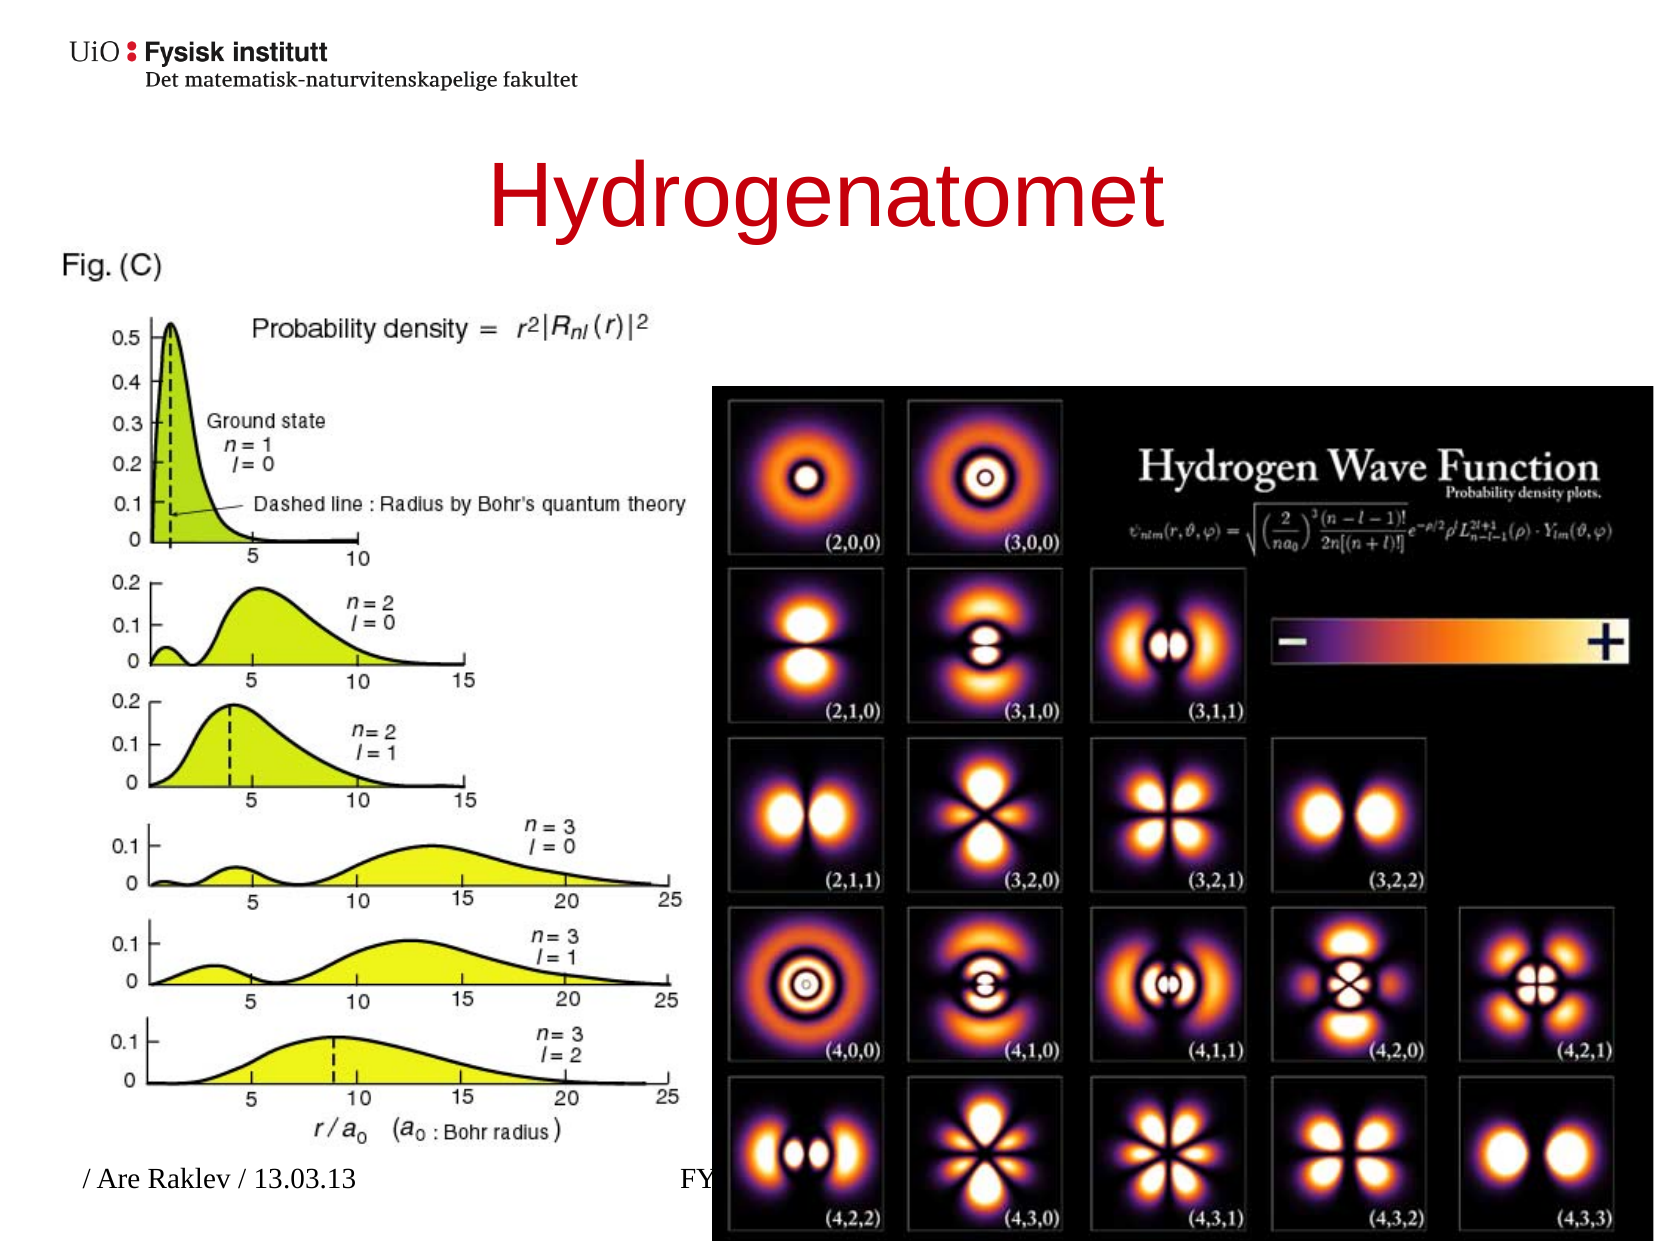

# Hydrogenatomet
/ Are Raklev / 13.03.13
FYS2140 - Kvantefysikk
5